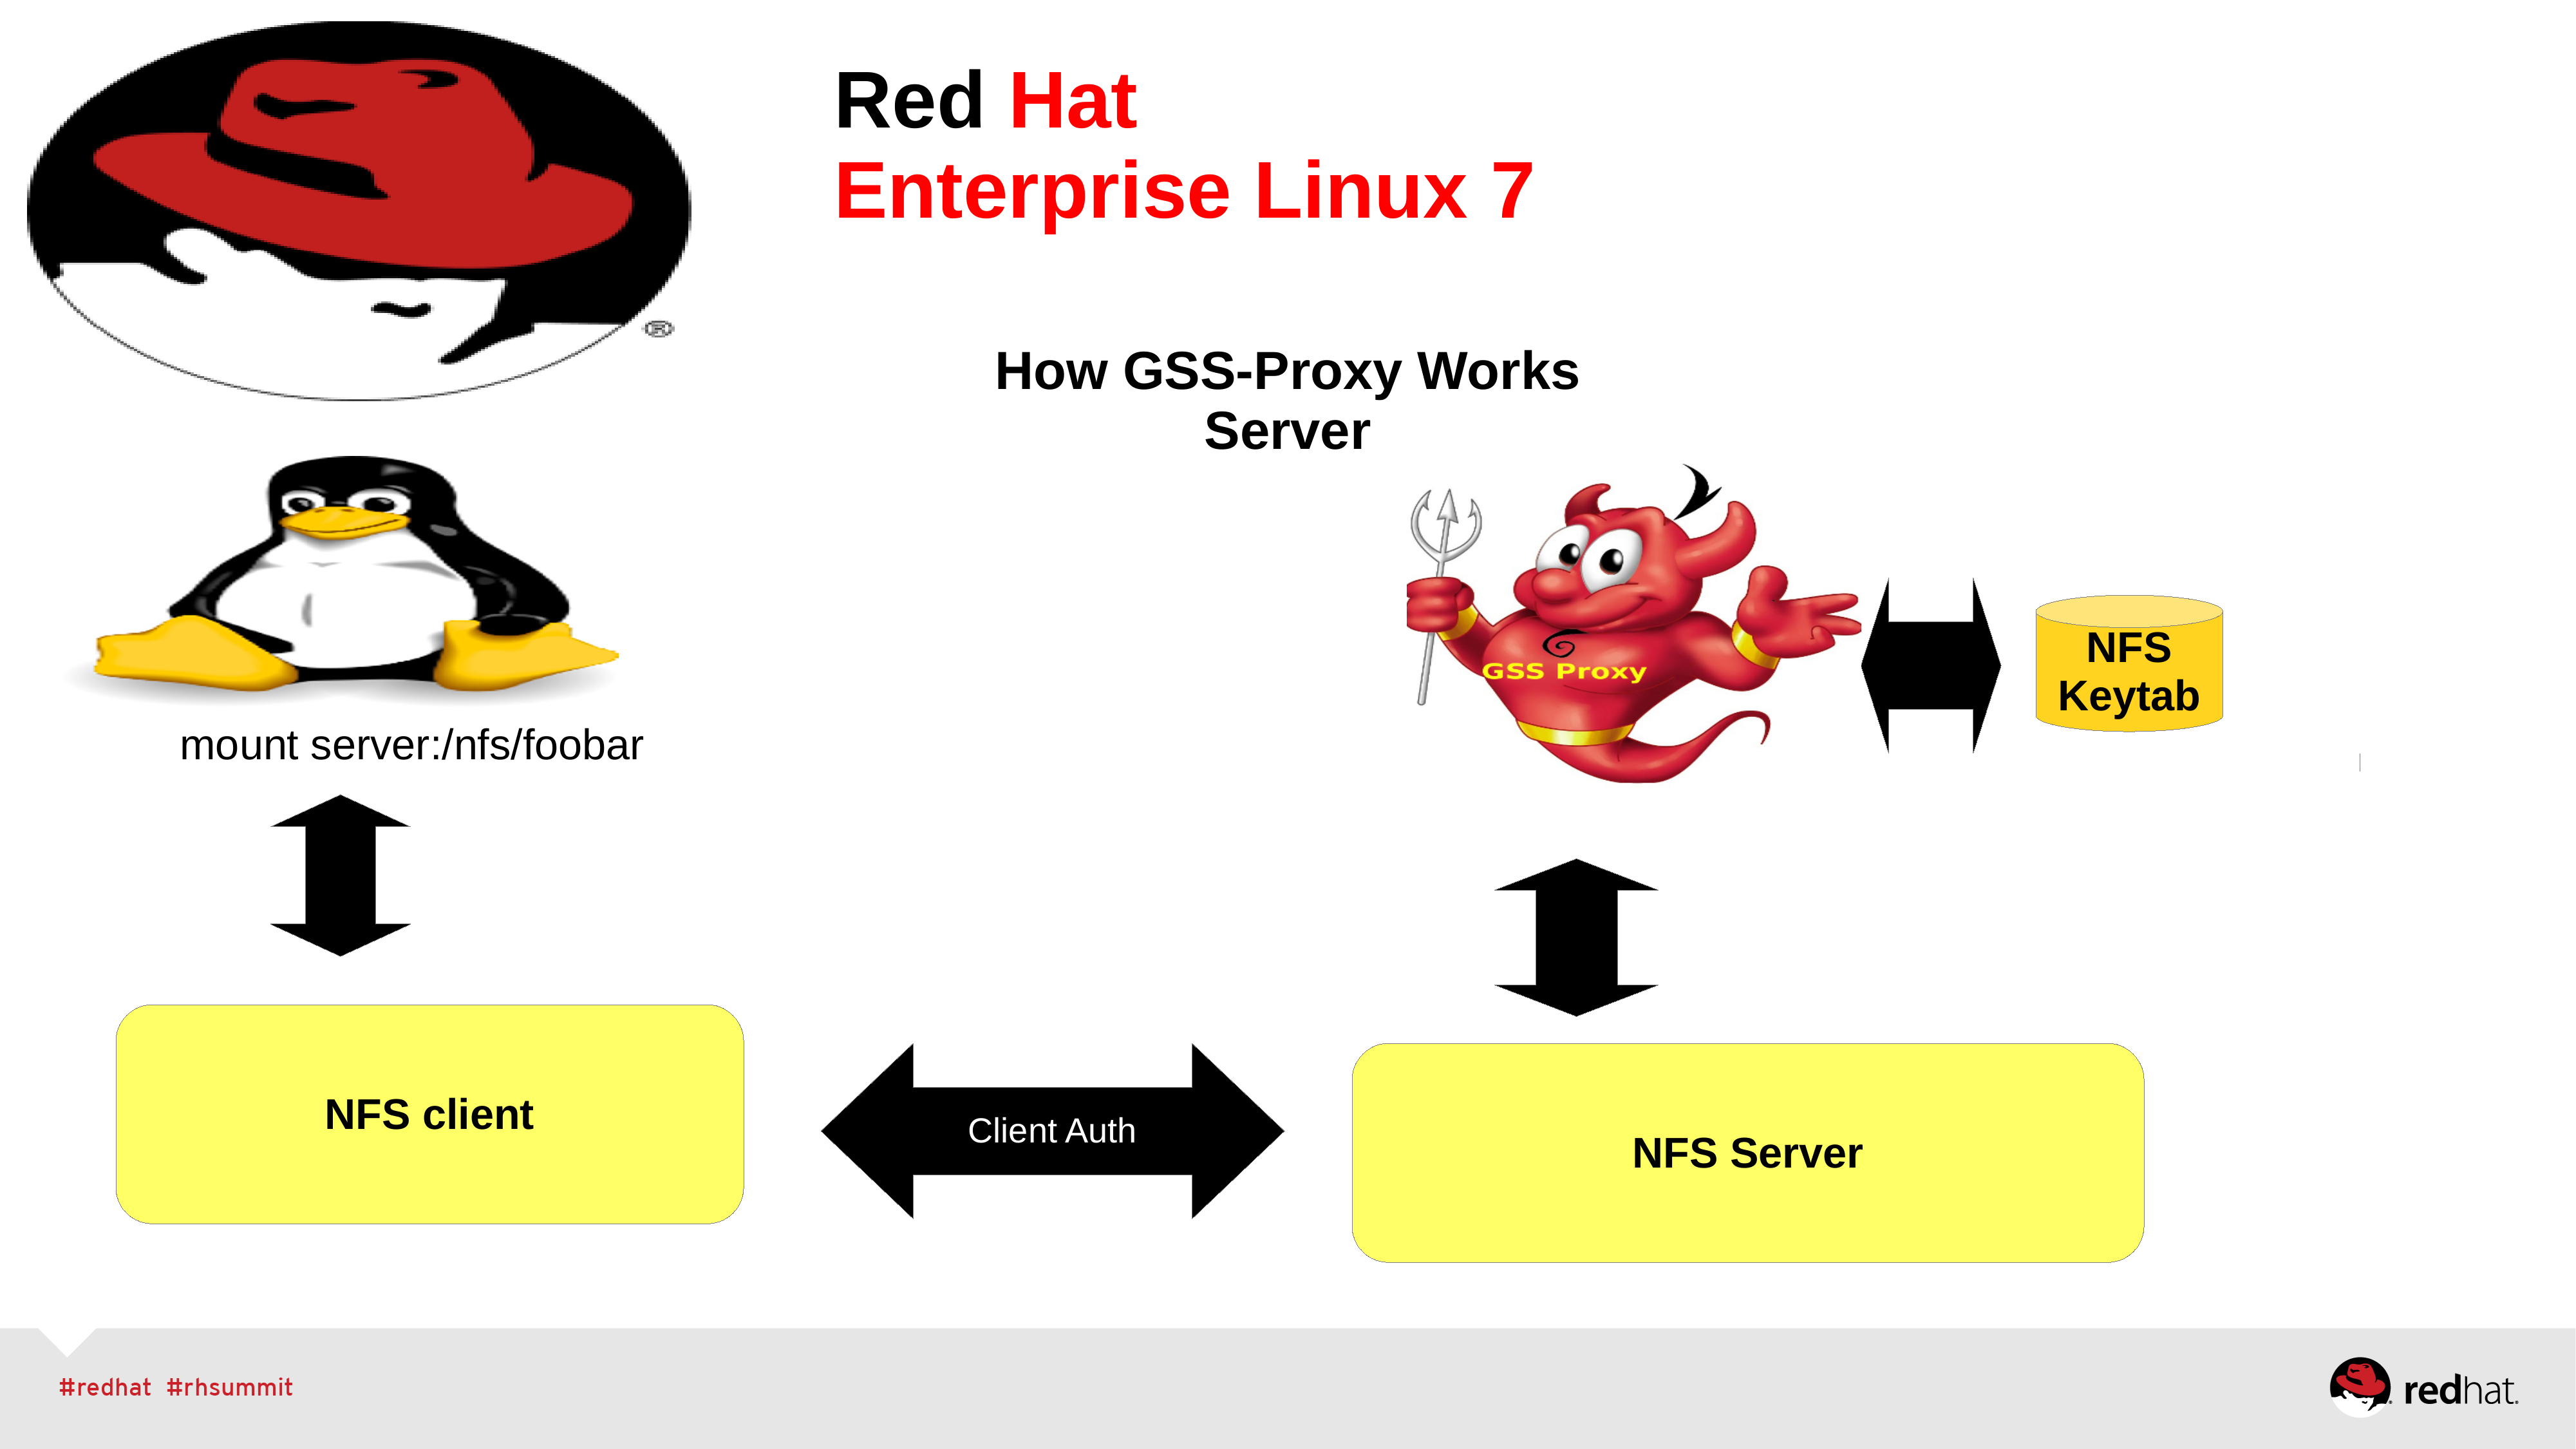

Red Hat
Enterprise Linux 7
How GSS-Proxy Works
Server
mount server:/nfs/foobar
NFS
Keytab
NFS client
Client Auth
NFS Server